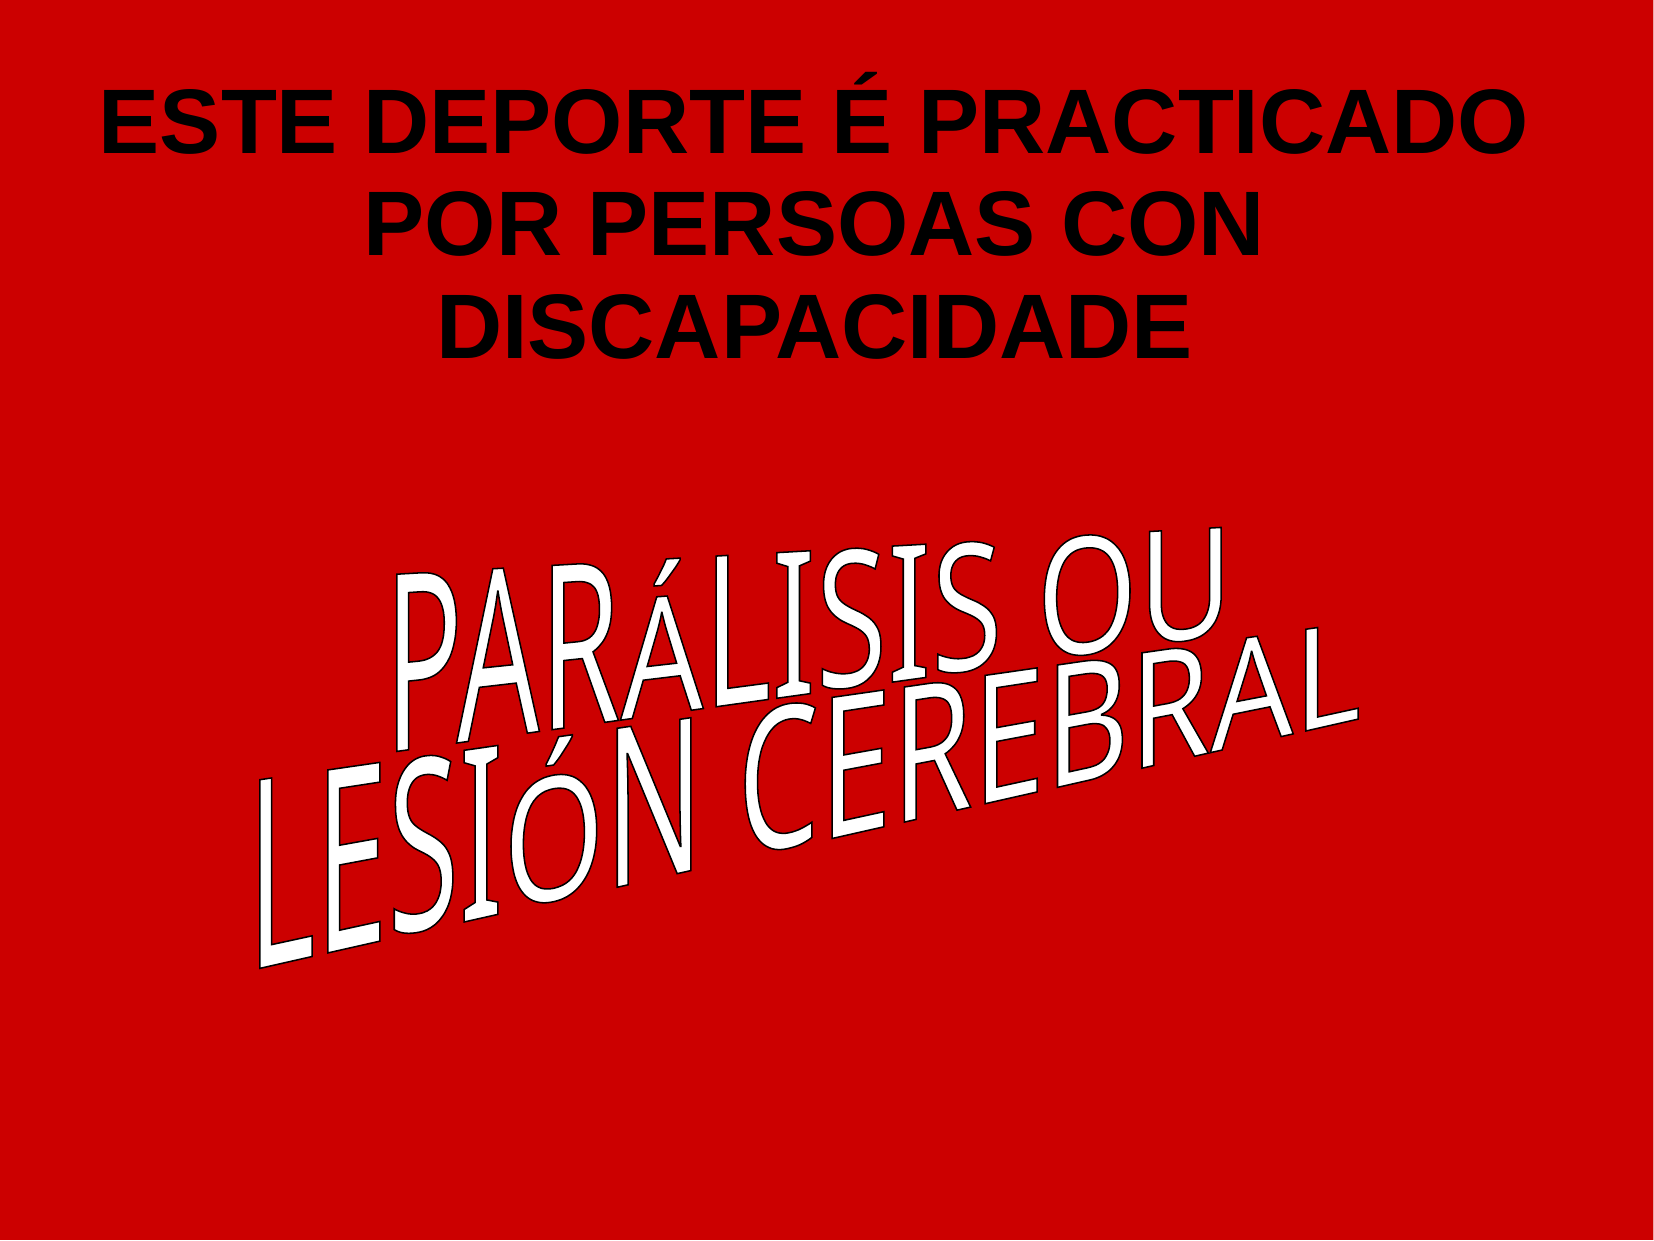

# ESTE DEPORTE É PRACTICADO POR PERSOAS CON DISCAPACIDADE
PARÁLISIS OU
LESIÓN CEREBRAL